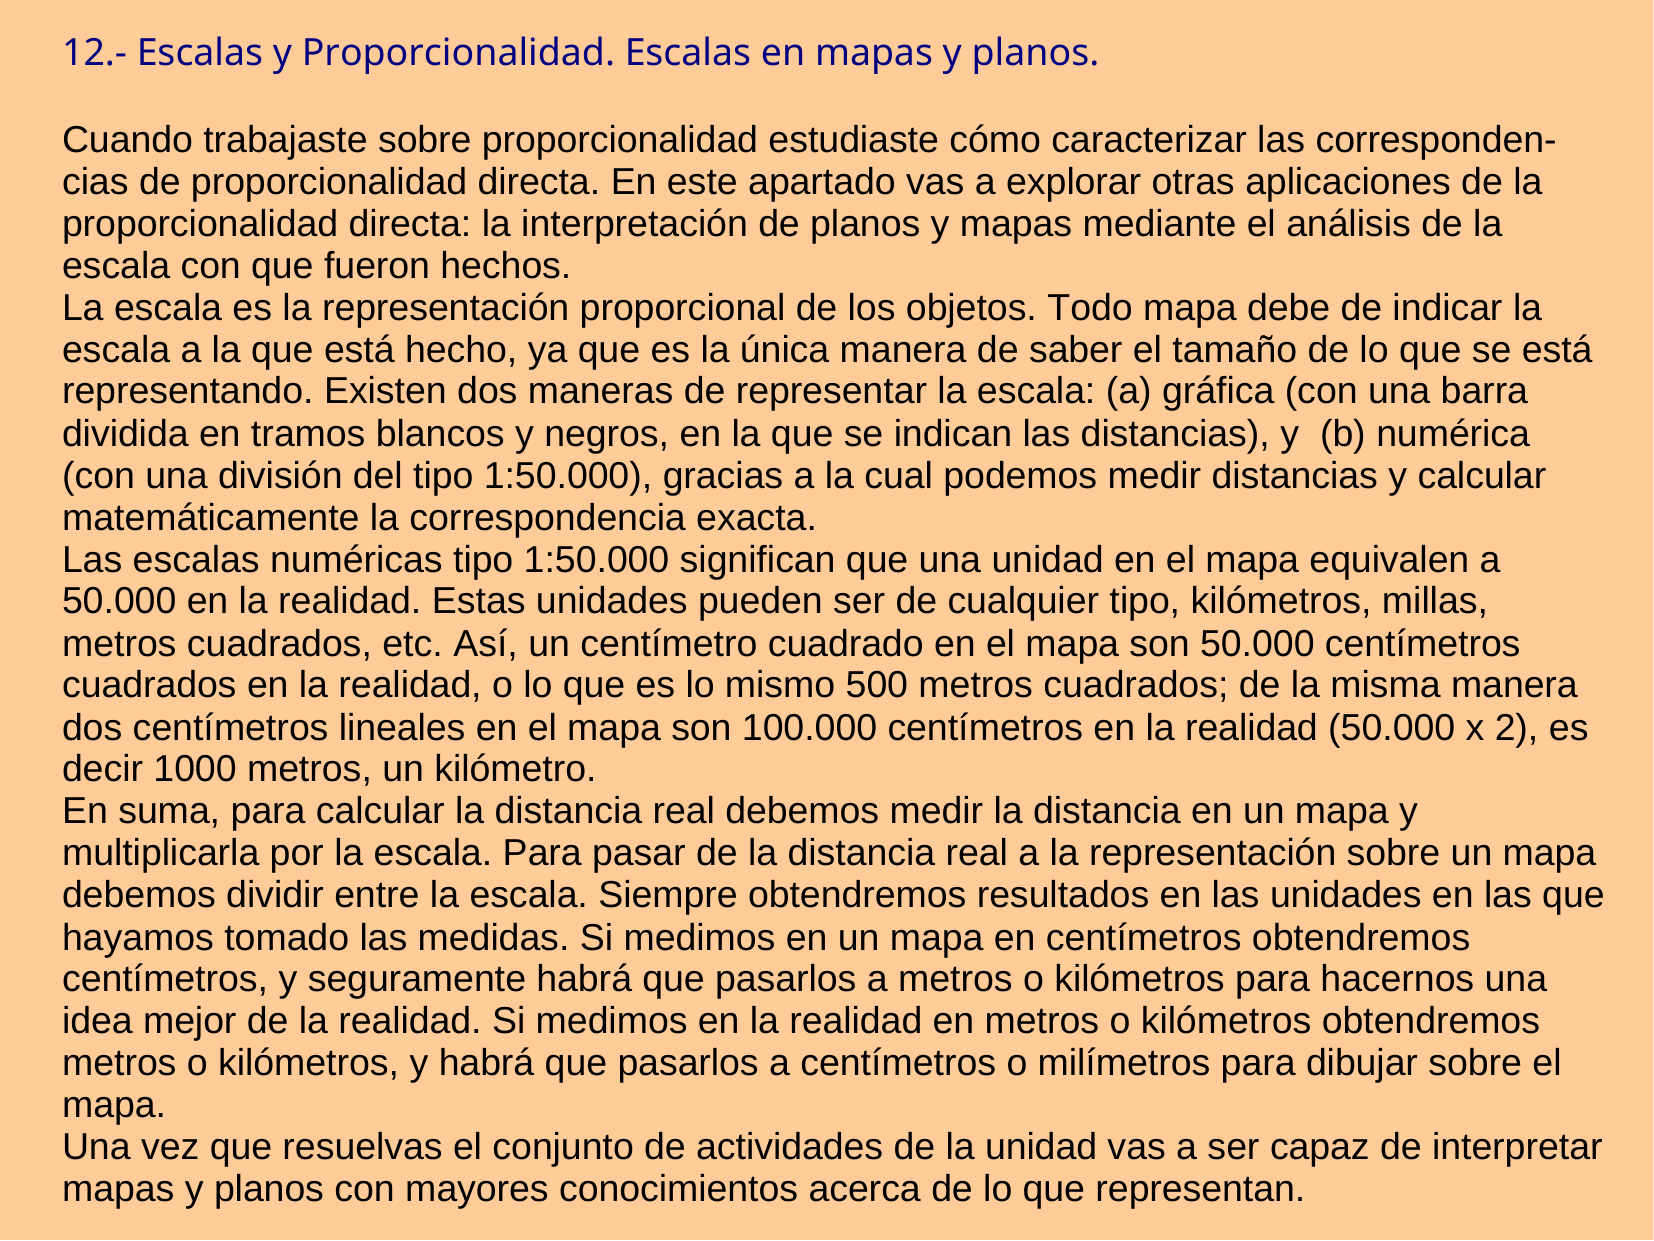

12.- Escalas y Proporcionalidad. Escalas en mapas y planos.
Cuando trabajaste sobre proporcionalidad estudiaste cómo caracterizar las corresponden-cias de proporcionalidad directa. En este apartado vas a explorar otras aplicaciones de la proporcionalidad directa: la interpretación de planos y mapas mediante el análisis de la escala con que fueron hechos.
La escala es la representación proporcional de los objetos. Todo mapa debe de indicar la escala a la que está hecho, ya que es la única manera de saber el tamaño de lo que se está representando. Existen dos maneras de representar la escala: (a) gráfica (con una barra dividida en tramos blancos y negros, en la que se indican las distancias), y (b) numérica (con una división del tipo 1:50.000), gracias a la cual podemos medir distancias y calcular matemáticamente la correspondencia exacta.
Las escalas numéricas tipo 1:50.000 significan que una unidad en el mapa equivalen a 50.000 en la realidad. Estas unidades pueden ser de cualquier tipo, kilómetros, millas, metros cuadrados, etc. Así, un centímetro cuadrado en el mapa son 50.000 centímetros cuadrados en la realidad, o lo que es lo mismo 500 metros cuadrados; de la misma manera dos centímetros lineales en el mapa son 100.000 centímetros en la realidad (50.000 x 2), es decir 1000 metros, un kilómetro.
En suma, para calcular la distancia real debemos medir la distancia en un mapa y multiplicarla por la escala. Para pasar de la distancia real a la representación sobre un mapa debemos dividir entre la escala. Siempre obtendremos resultados en las unidades en las que hayamos tomado las medidas. Si medimos en un mapa en centímetros obtendremos centímetros, y seguramente habrá que pasarlos a metros o kilómetros para hacernos una idea mejor de la realidad. Si medimos en la realidad en metros o kilómetros obtendremos metros o kilómetros, y habrá que pasarlos a centímetros o milímetros para dibujar sobre el mapa.
Una vez que resuelvas el conjunto de actividades de la unidad vas a ser capaz de interpretar mapas y planos con mayores conocimientos acerca de lo que representan.